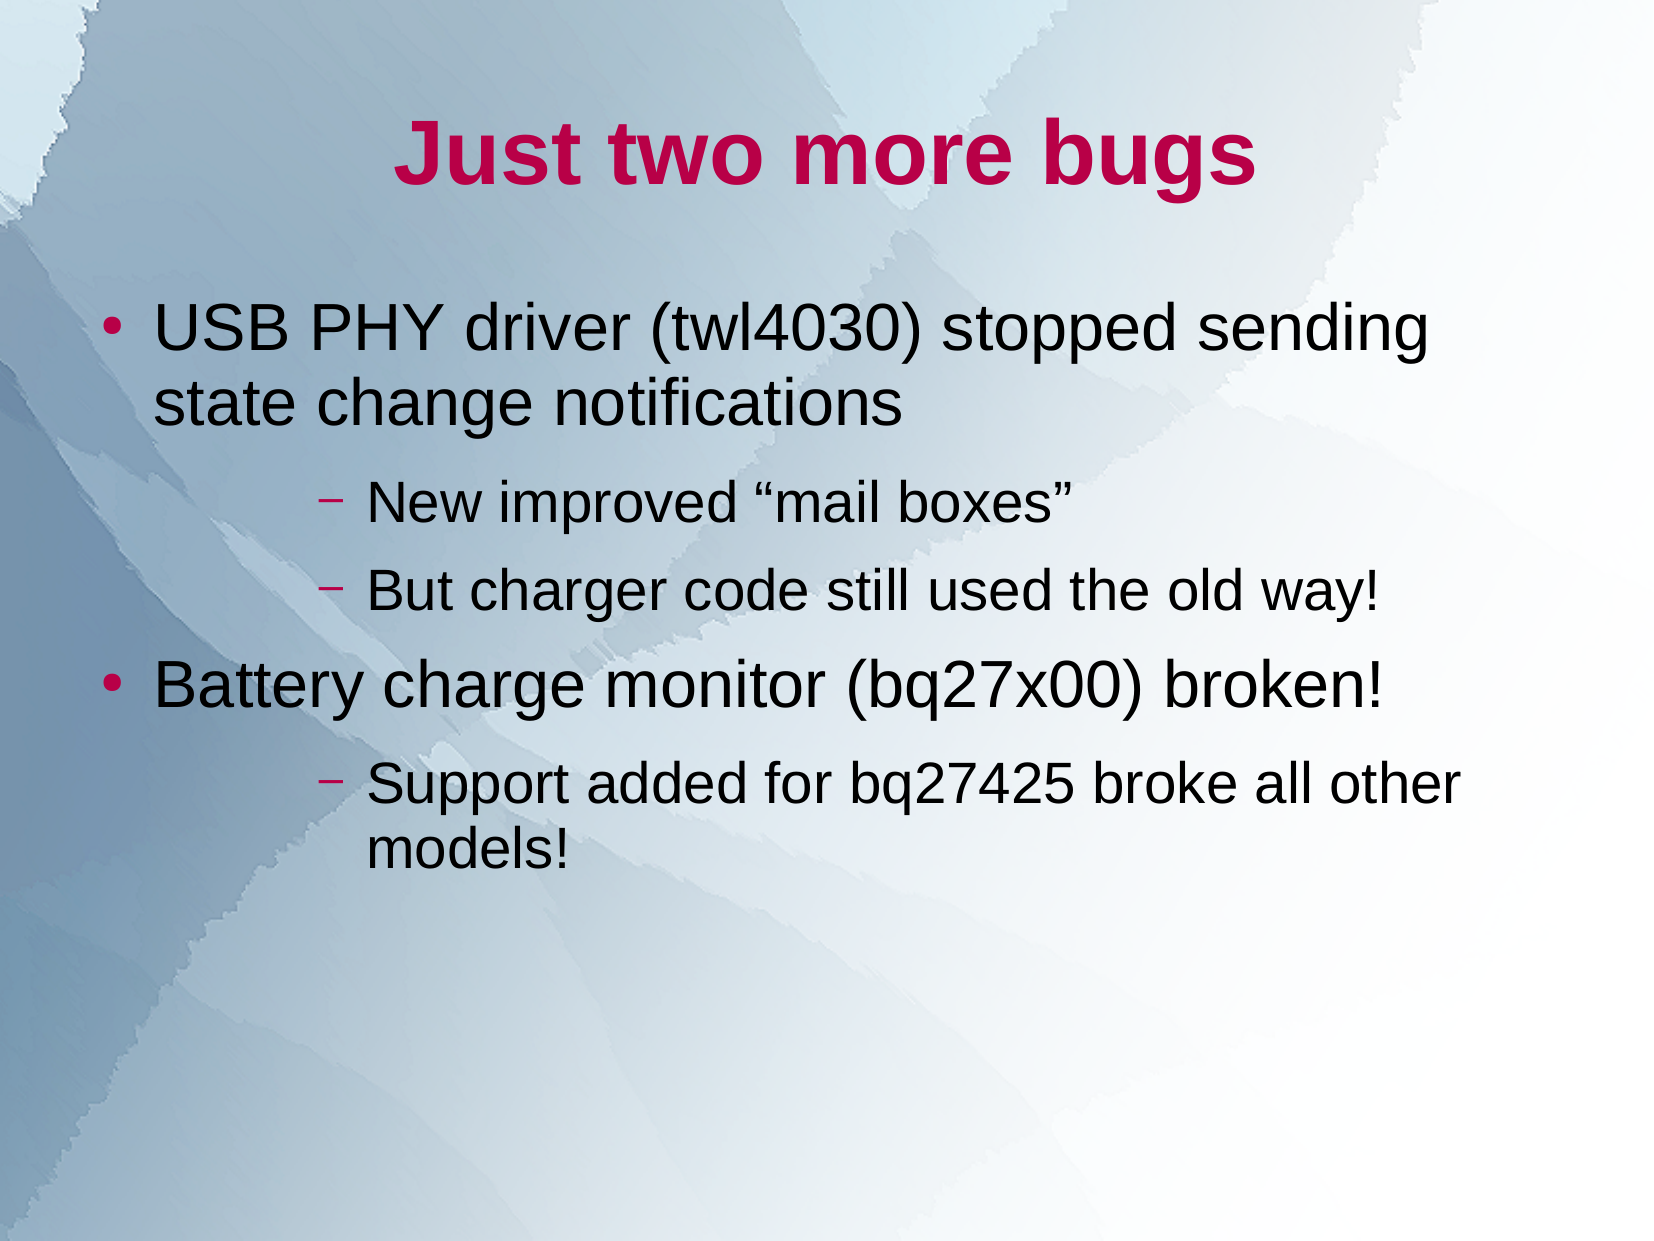

# Just two more bugs
USB PHY driver (twl4030) stopped sending state change notifications
New improved “mail boxes”
But charger code still used the old way!
Battery charge monitor (bq27x00) broken!
Support added for bq27425 broke all other models!